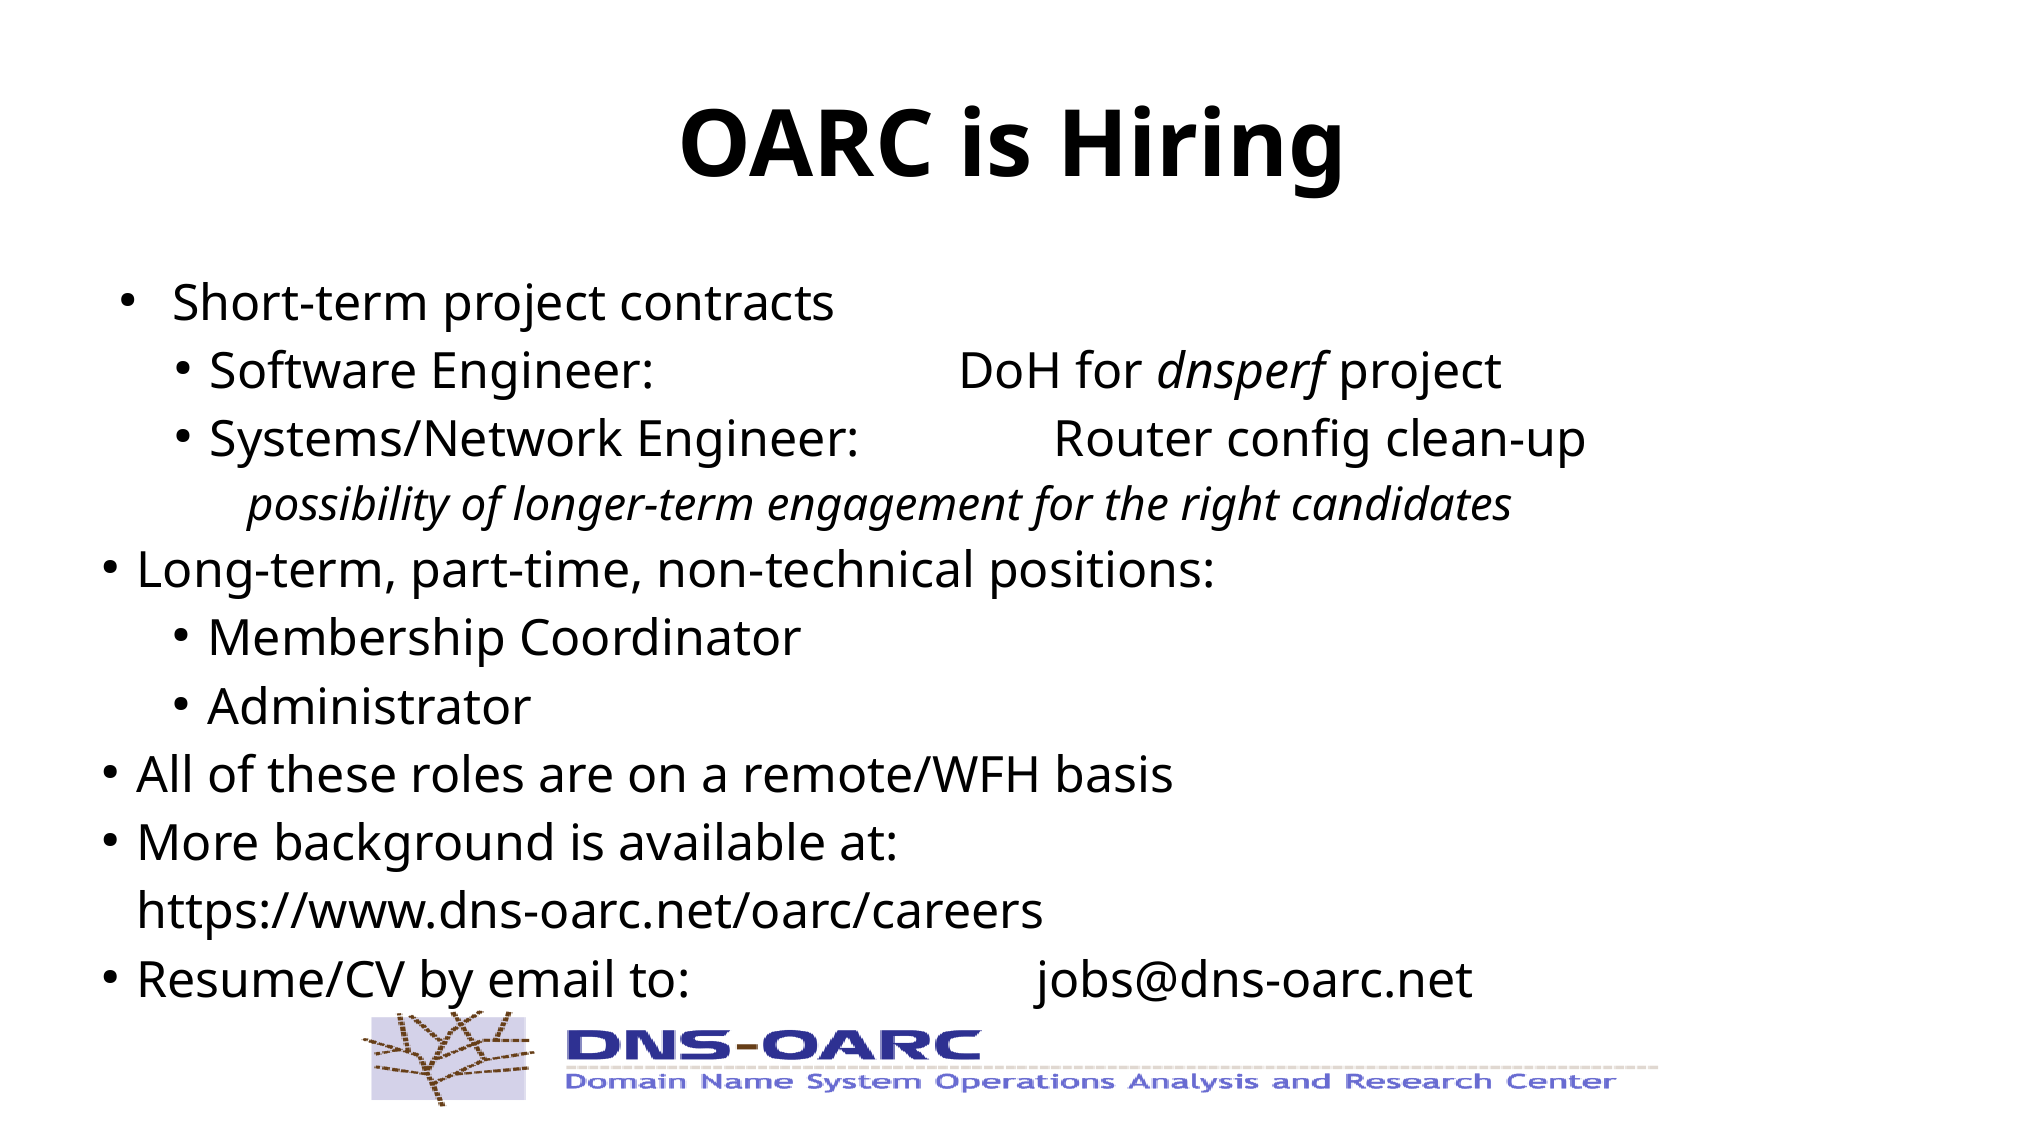

# OARC is Hiring
Short-term project contracts
Software Engineer: 				DoH for dnsperf project
Systems/Network Engineer: 		Router config clean-up
possibility of longer-term engagement for the right candidates
Long-term, part-time, non-technical positions:
Membership Coordinator
Administrator
All of these roles are on a remote/WFH basis
More background is available at: 		https://www.dns-oarc.net/oarc/careers
Resume/CV by email to:					jobs@dns-oarc.net